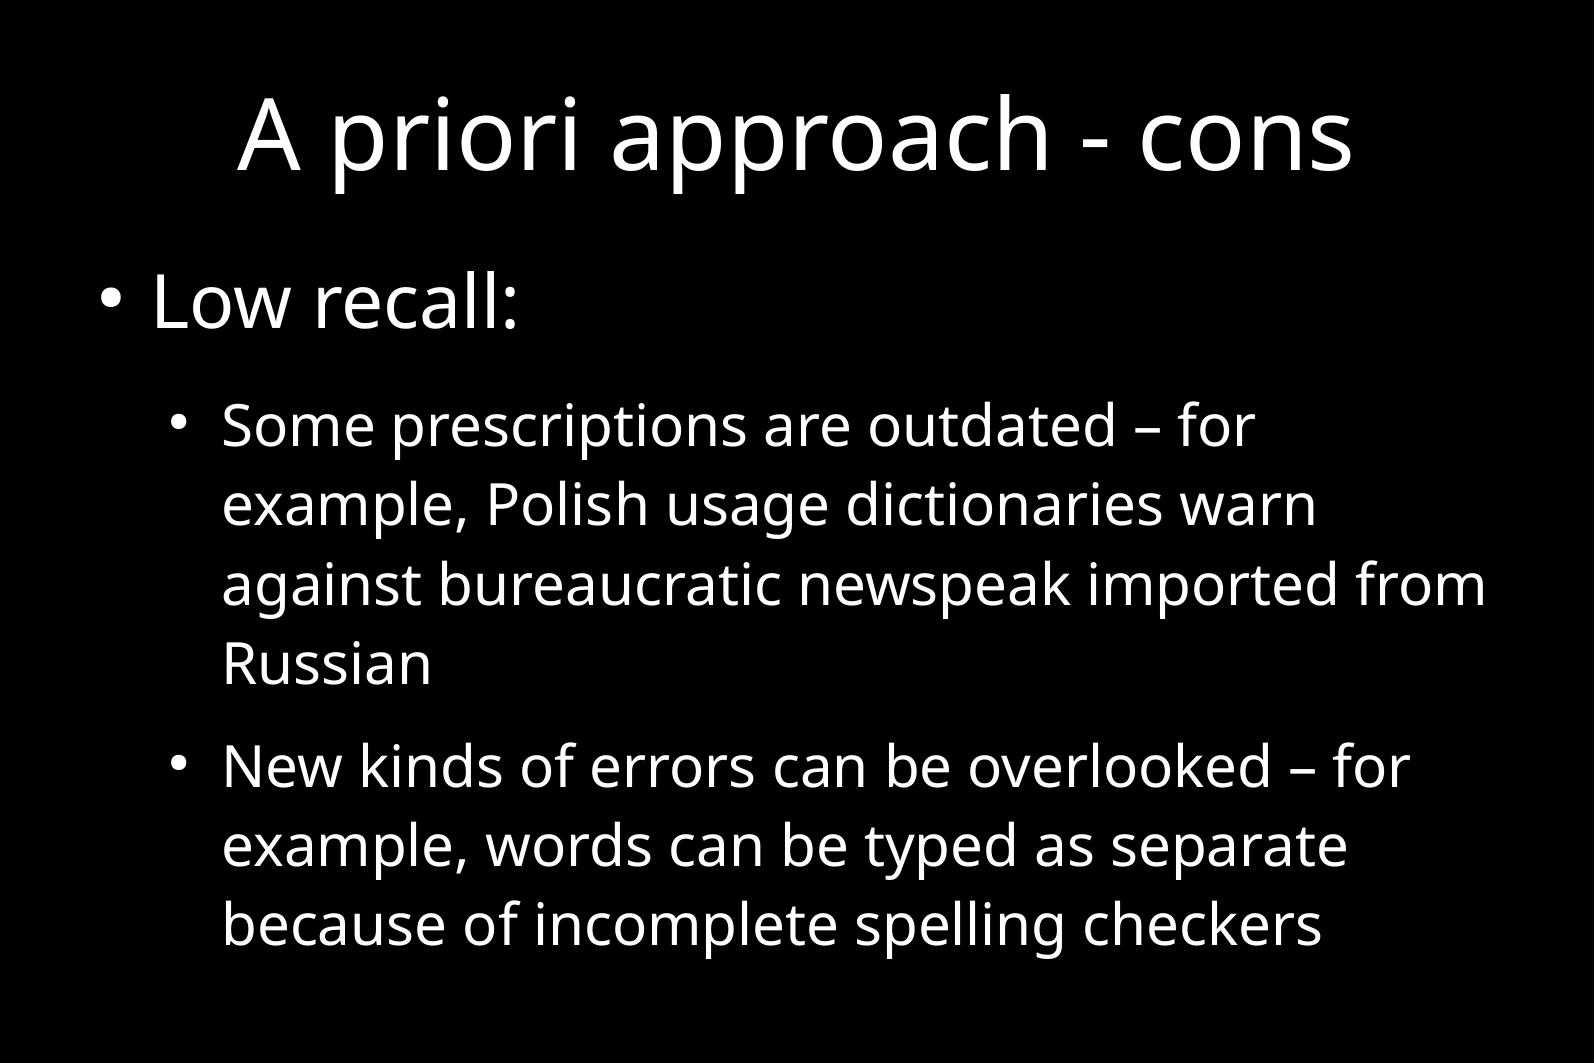

# A priori approach - cons
Low recall:
Some prescriptions are outdated – for example, Polish usage dictionaries warn against bureaucratic newspeak imported from Russian
New kinds of errors can be overlooked – for example, words can be typed as separate because of incomplete spelling checkers